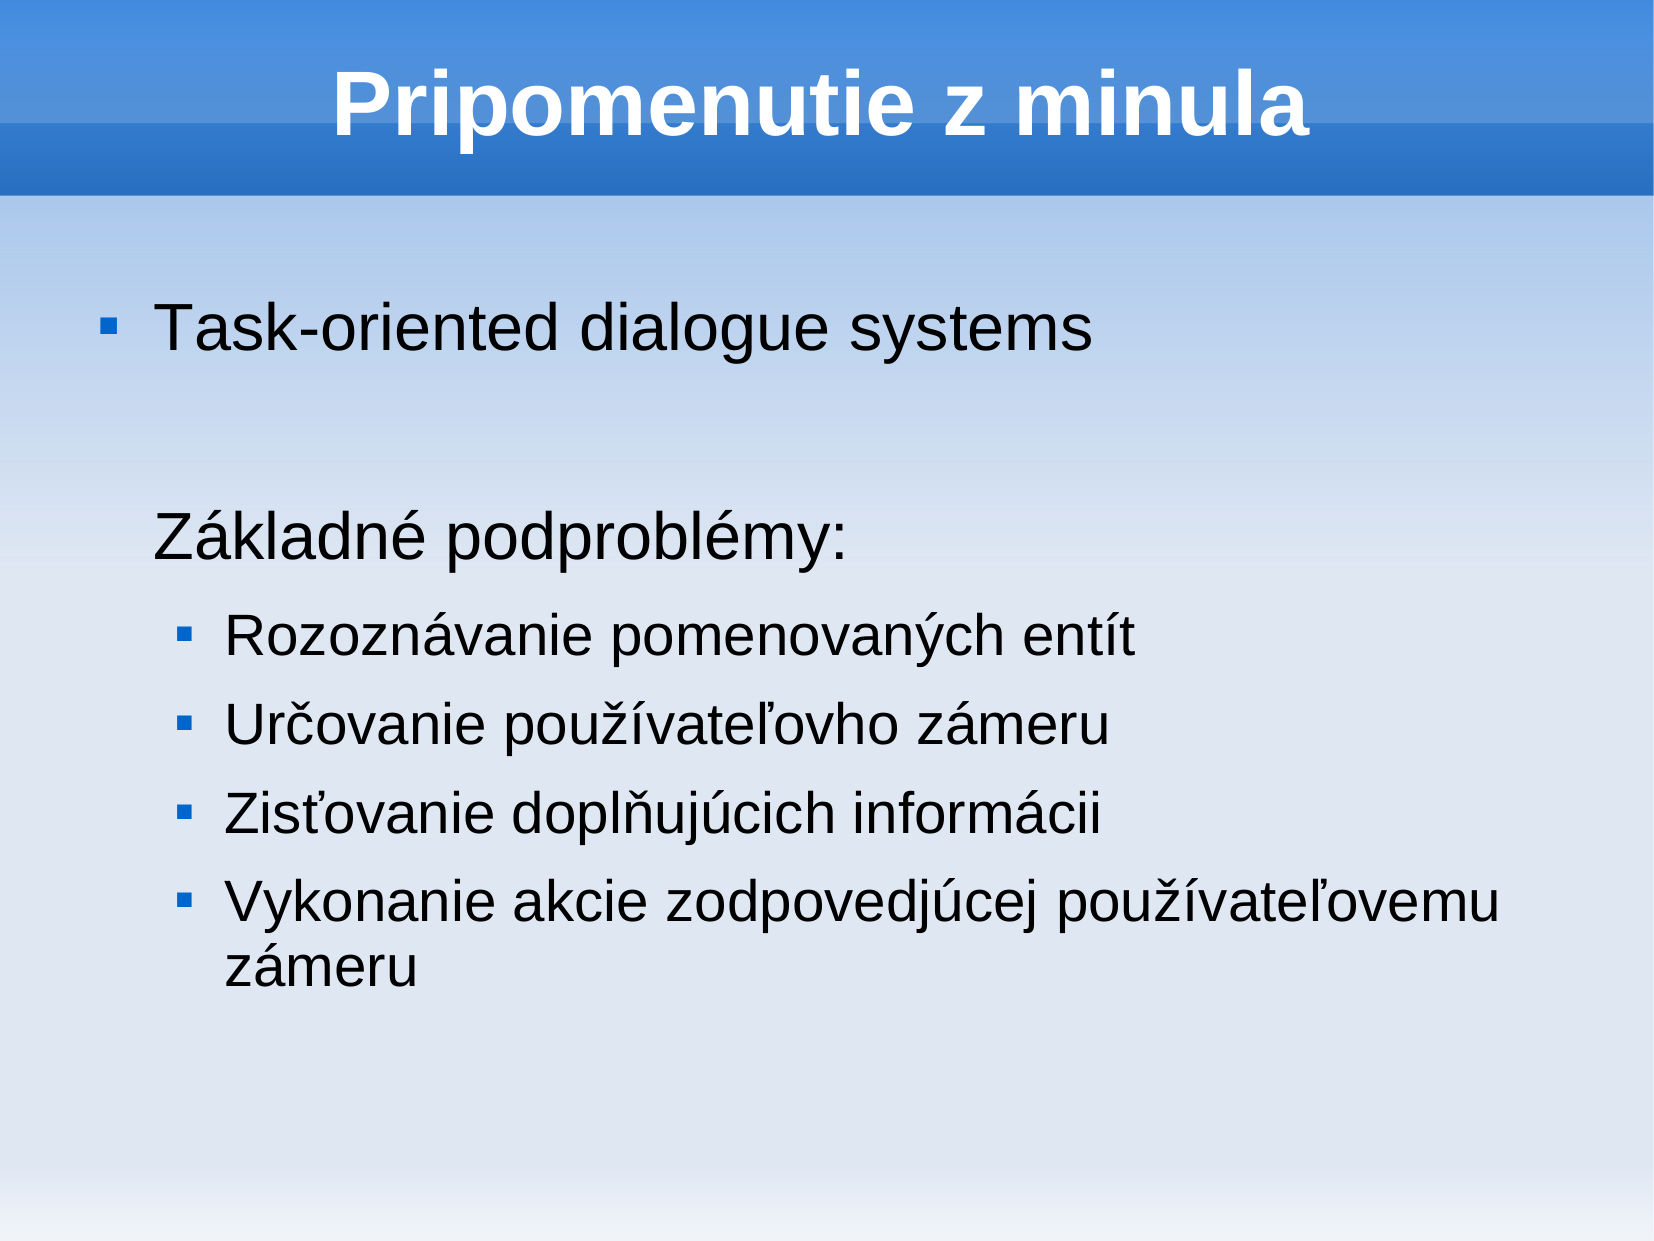

# Pripomenutie z minula
Task-oriented dialogue systems
Základné podproblémy:
Rozoznávanie pomenovaných entít
Určovanie používateľovho zámeru
Zisťovanie doplňujúcich informácii
Vykonanie akcie zodpovedjúcej používateľovemu zámeru